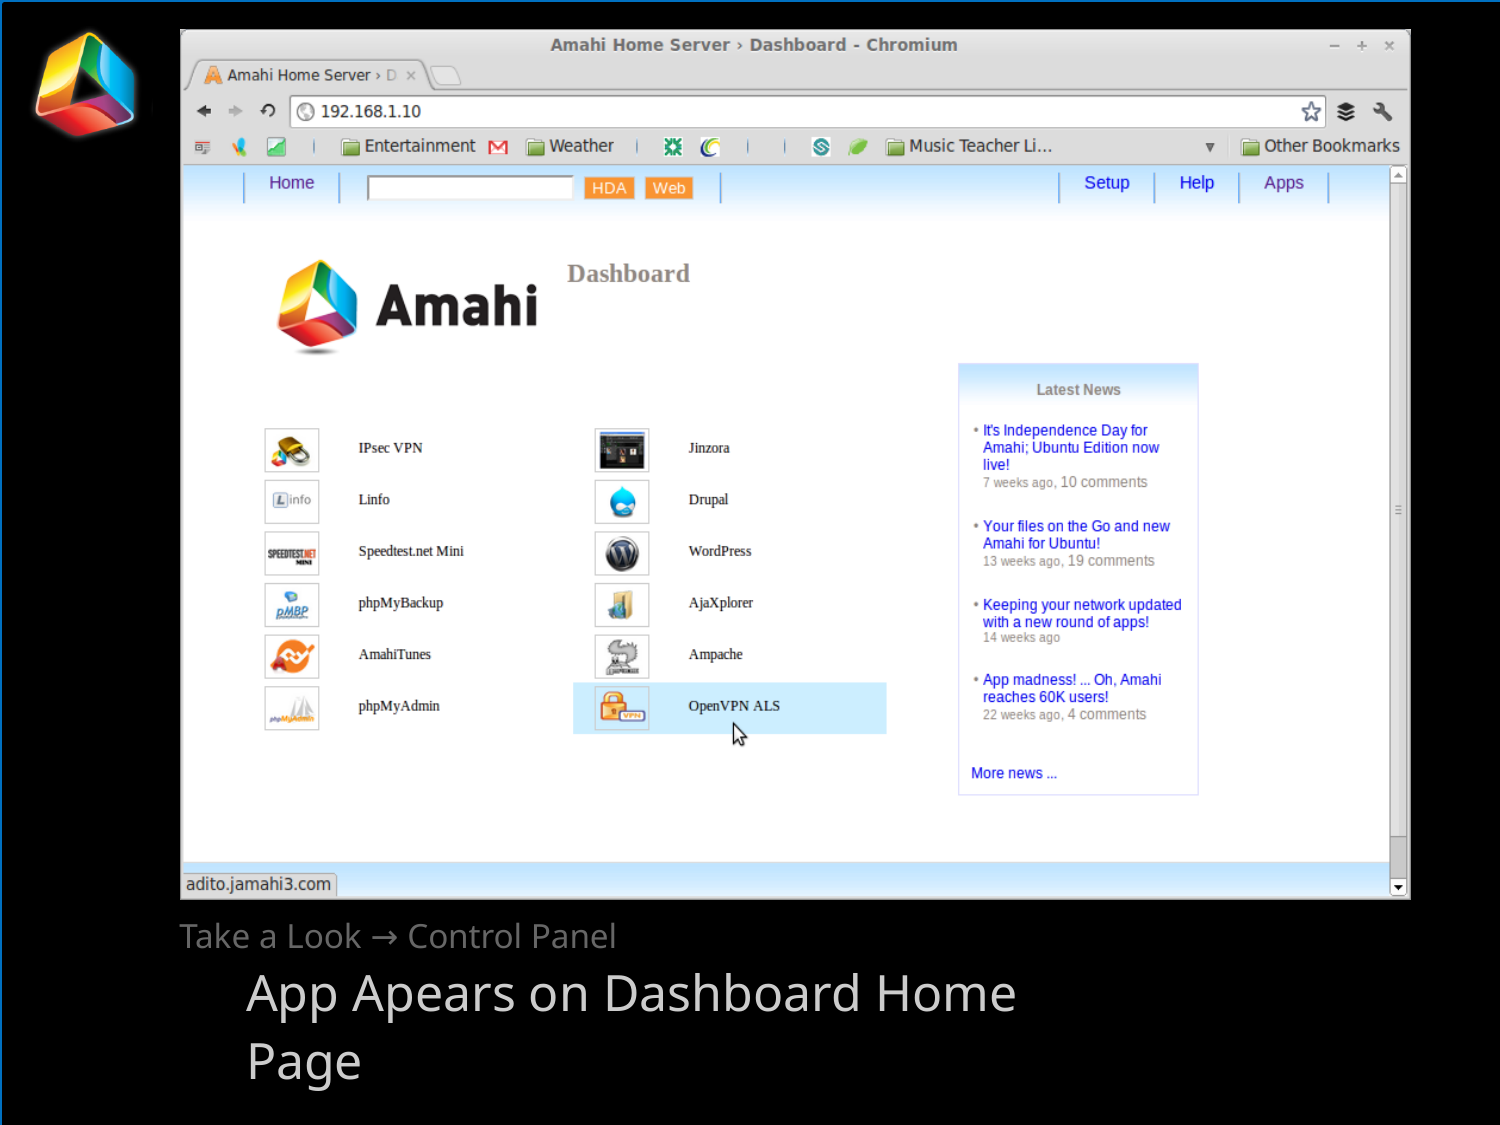

# Installation
 Take a Look → Control Panel
	App Apears on Dashboard Home
	Page